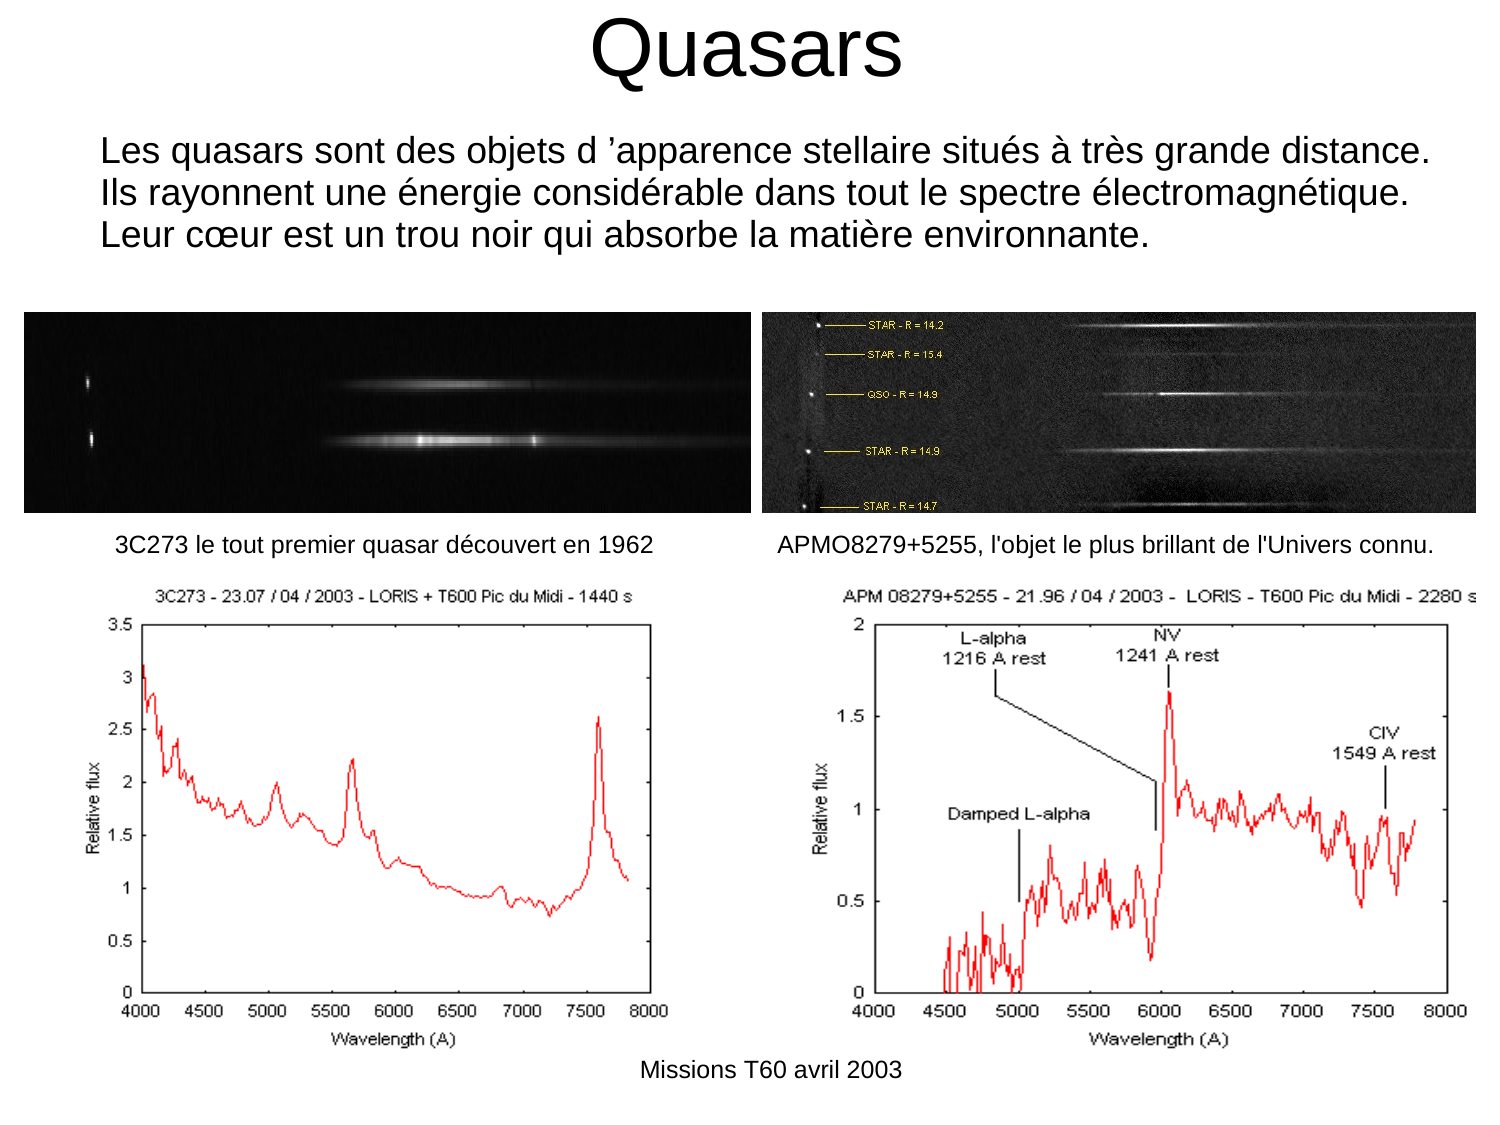

Quasars
 Les quasars sont des objets d ’apparence stellaire situés à très grande distance.
 Ils rayonnent une énergie considérable dans tout le spectre électromagnétique.
 Leur cœur est un trou noir qui absorbe la matière environnante.
3C273 le tout premier quasar découvert en 1962
APMO8279+5255, l'objet le plus brillant de l'Univers connu.
Missions T60 avril 2003